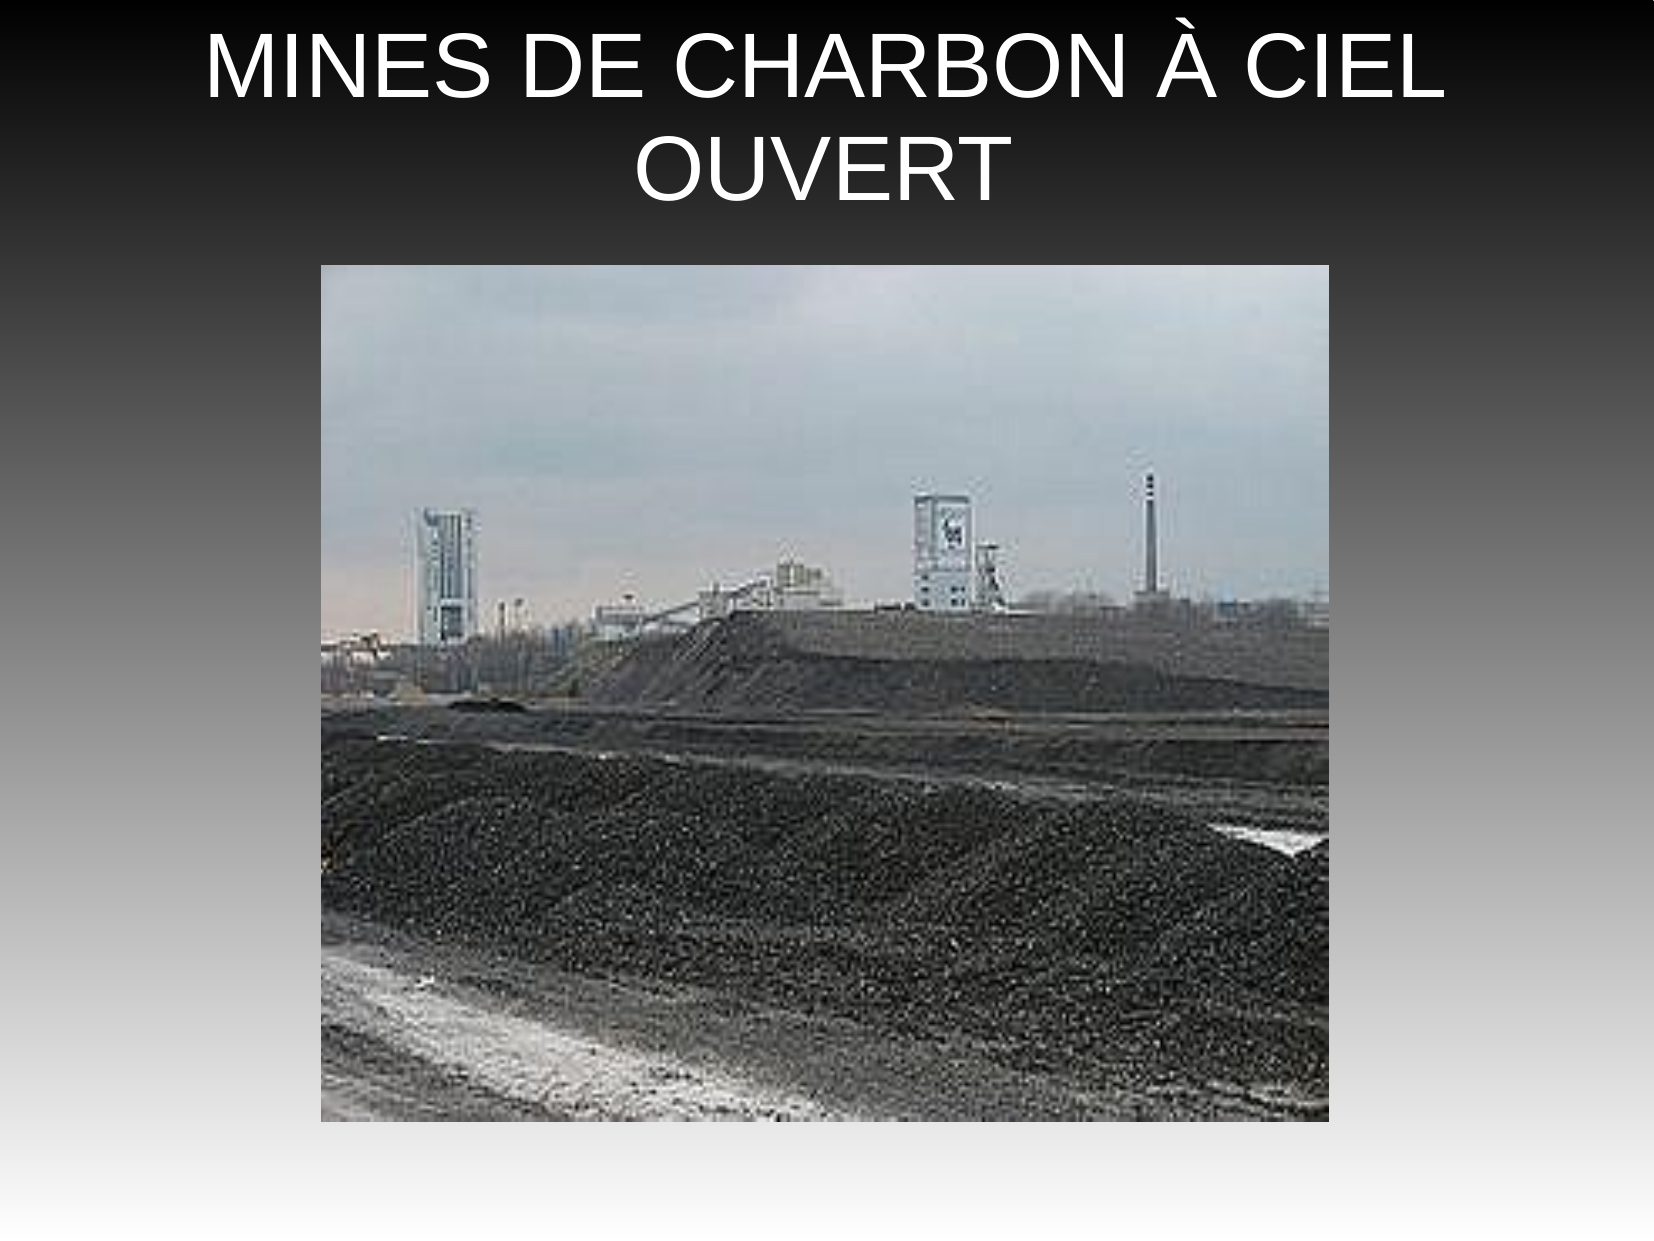

# MINES DE CHARBON À CIEL OUVERT